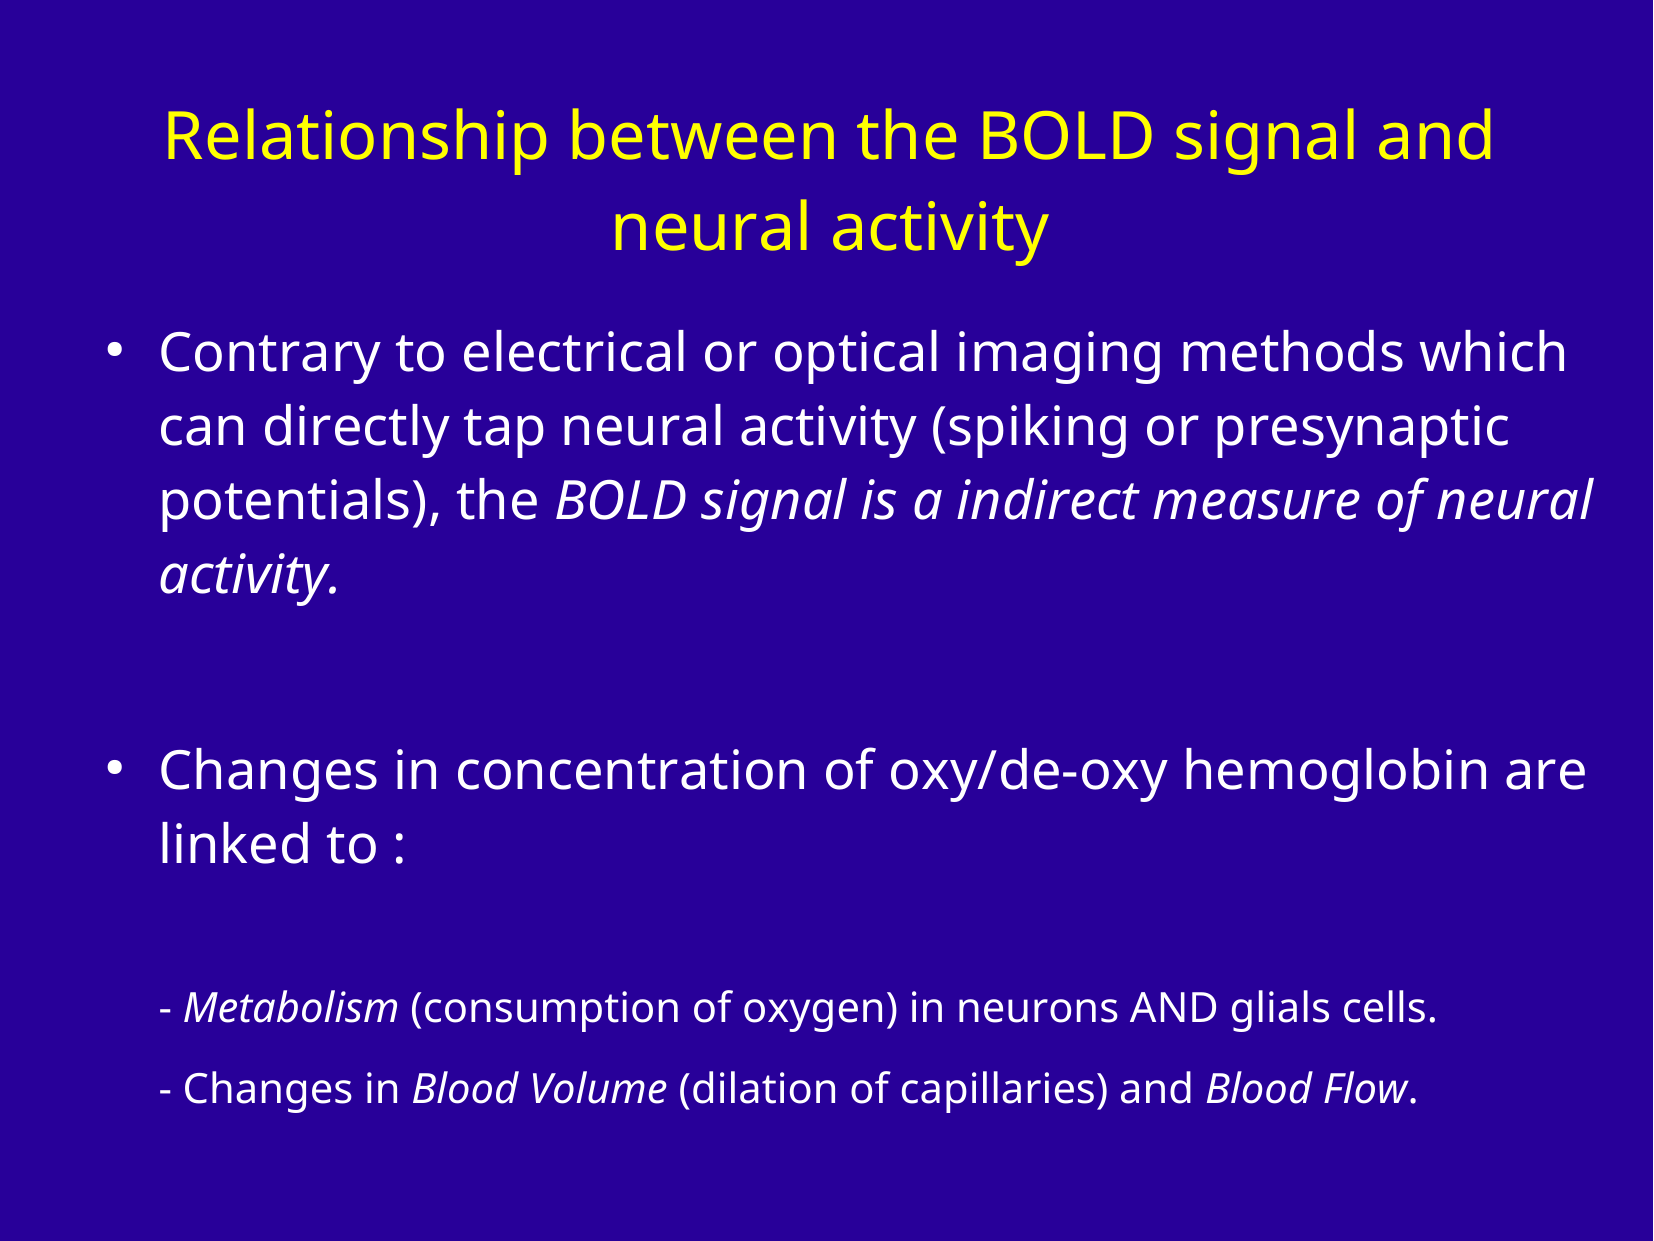

# Relationship between the BOLD signal and neural activity
Contrary to electrical or optical imaging methods which can directly tap neural activity (spiking or presynaptic potentials), the BOLD signal is a indirect measure of neural activity.
Changes in concentration of oxy/de-oxy hemoglobin are linked to :
- Metabolism (consumption of oxygen) in neurons AND glials cells.
- Changes in Blood Volume (dilation of capillaries) and Blood Flow.